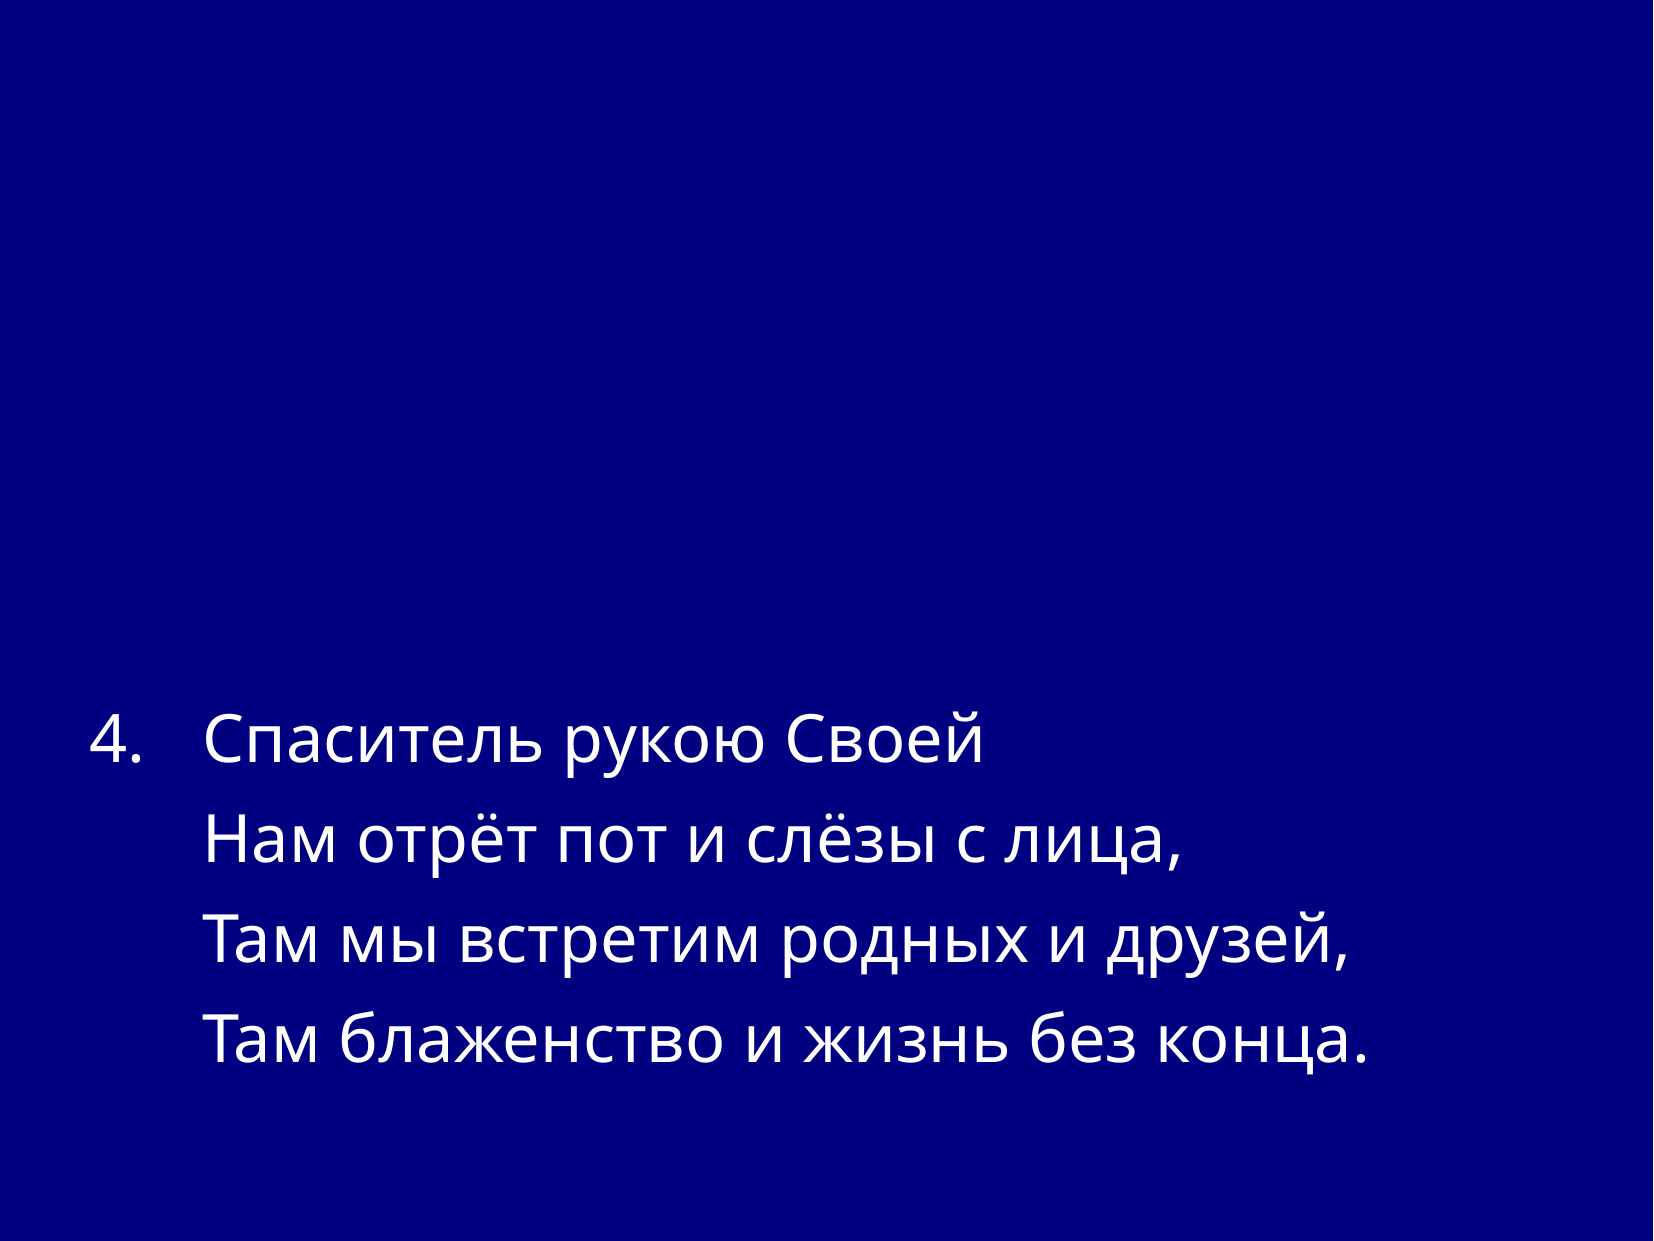

4.	Спаситель рукою Своей
	Нам отрёт пот и слёзы с лица,
	Там мы встретим родных и друзей,
	Там блаженство и жизнь без конца.